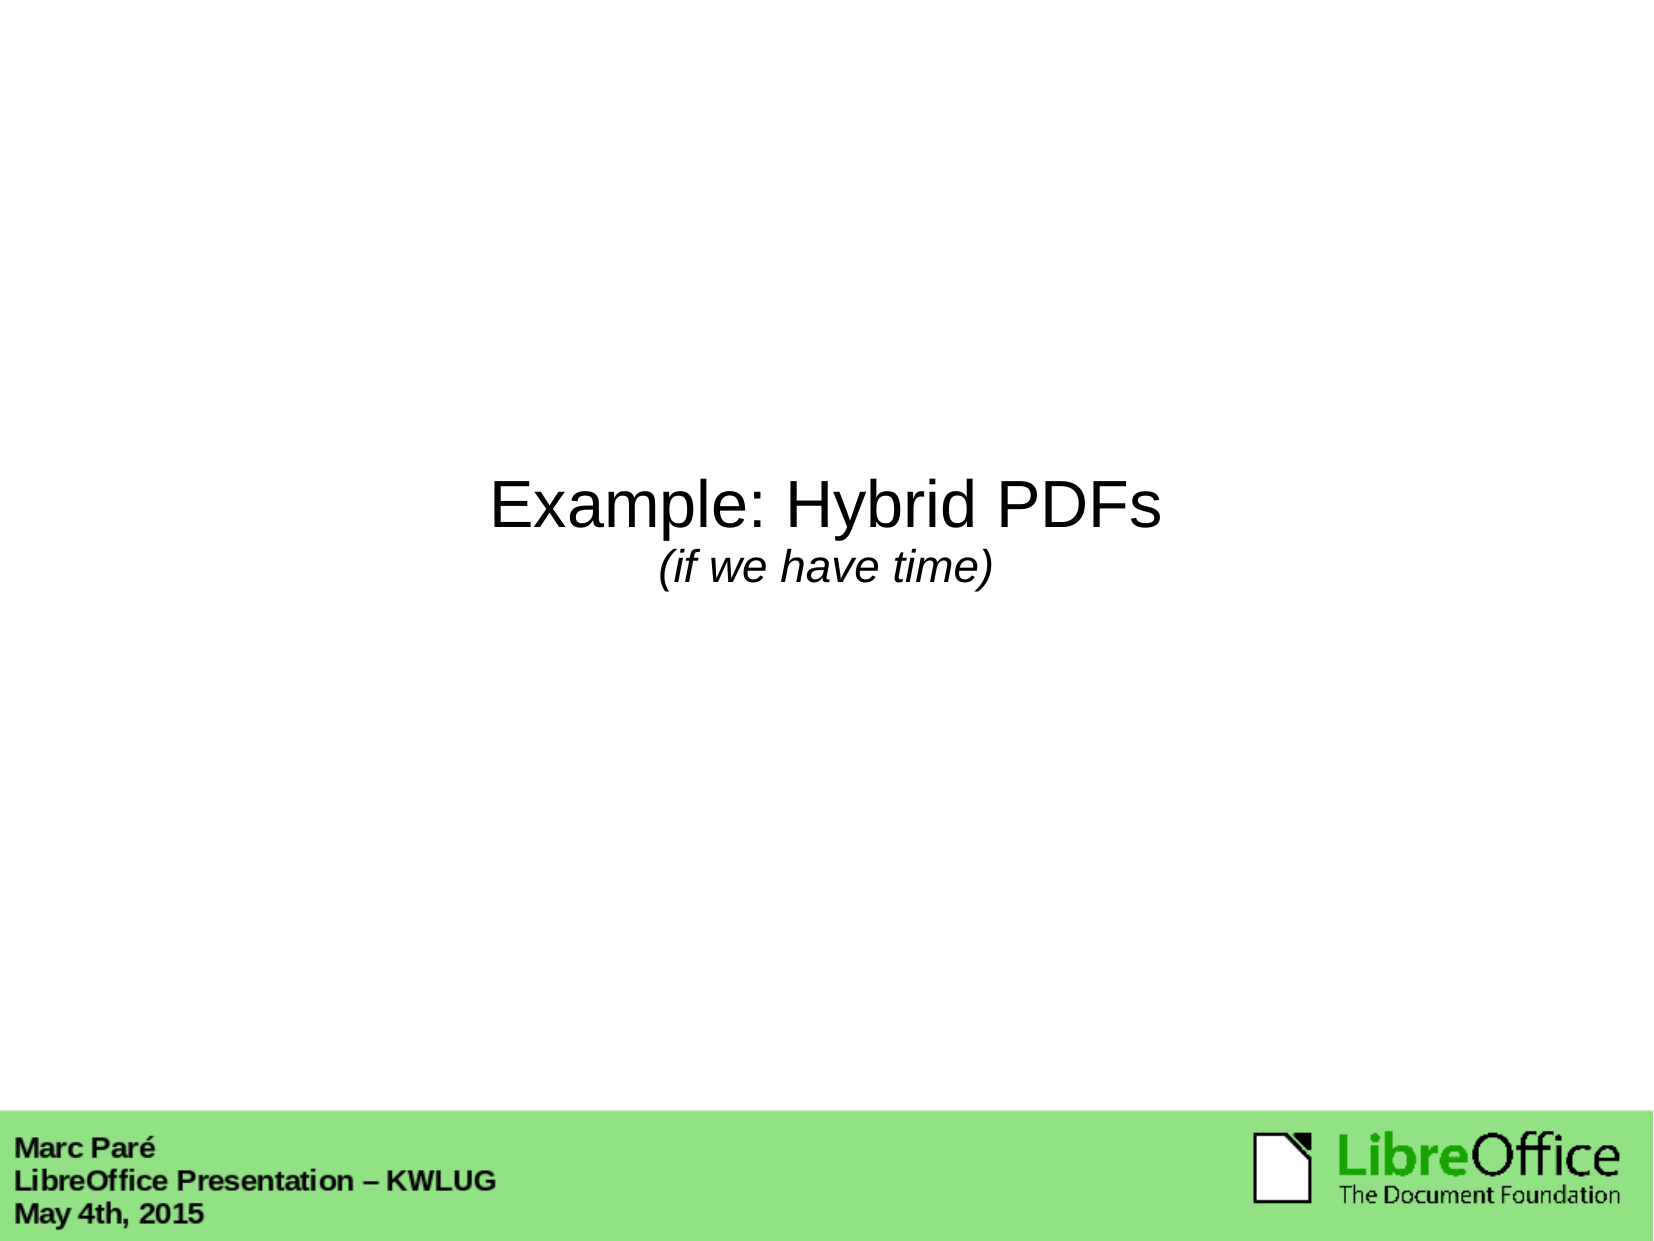

# Example: Hybrid PDFs (if we have time)